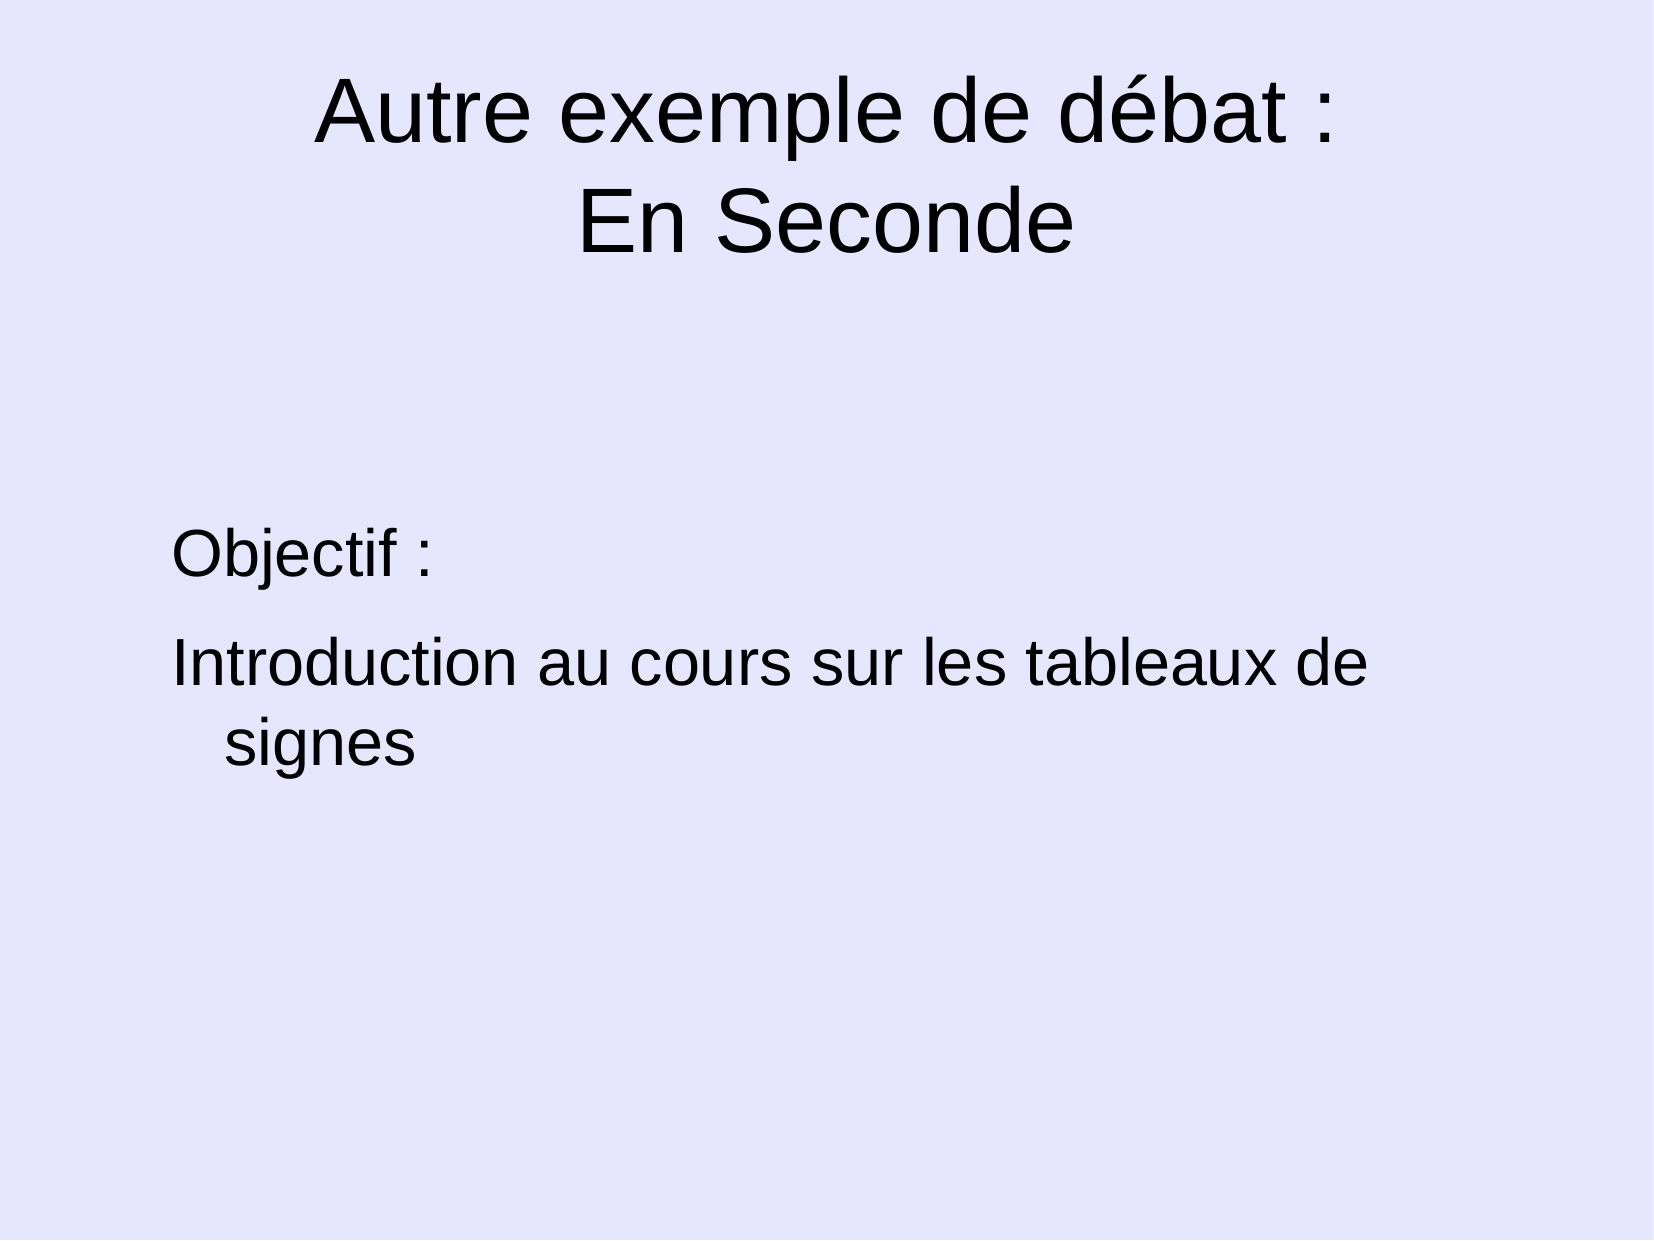

# Autre exemple de débat : En Seconde
Objectif :
Introduction au cours sur les tableaux de signes